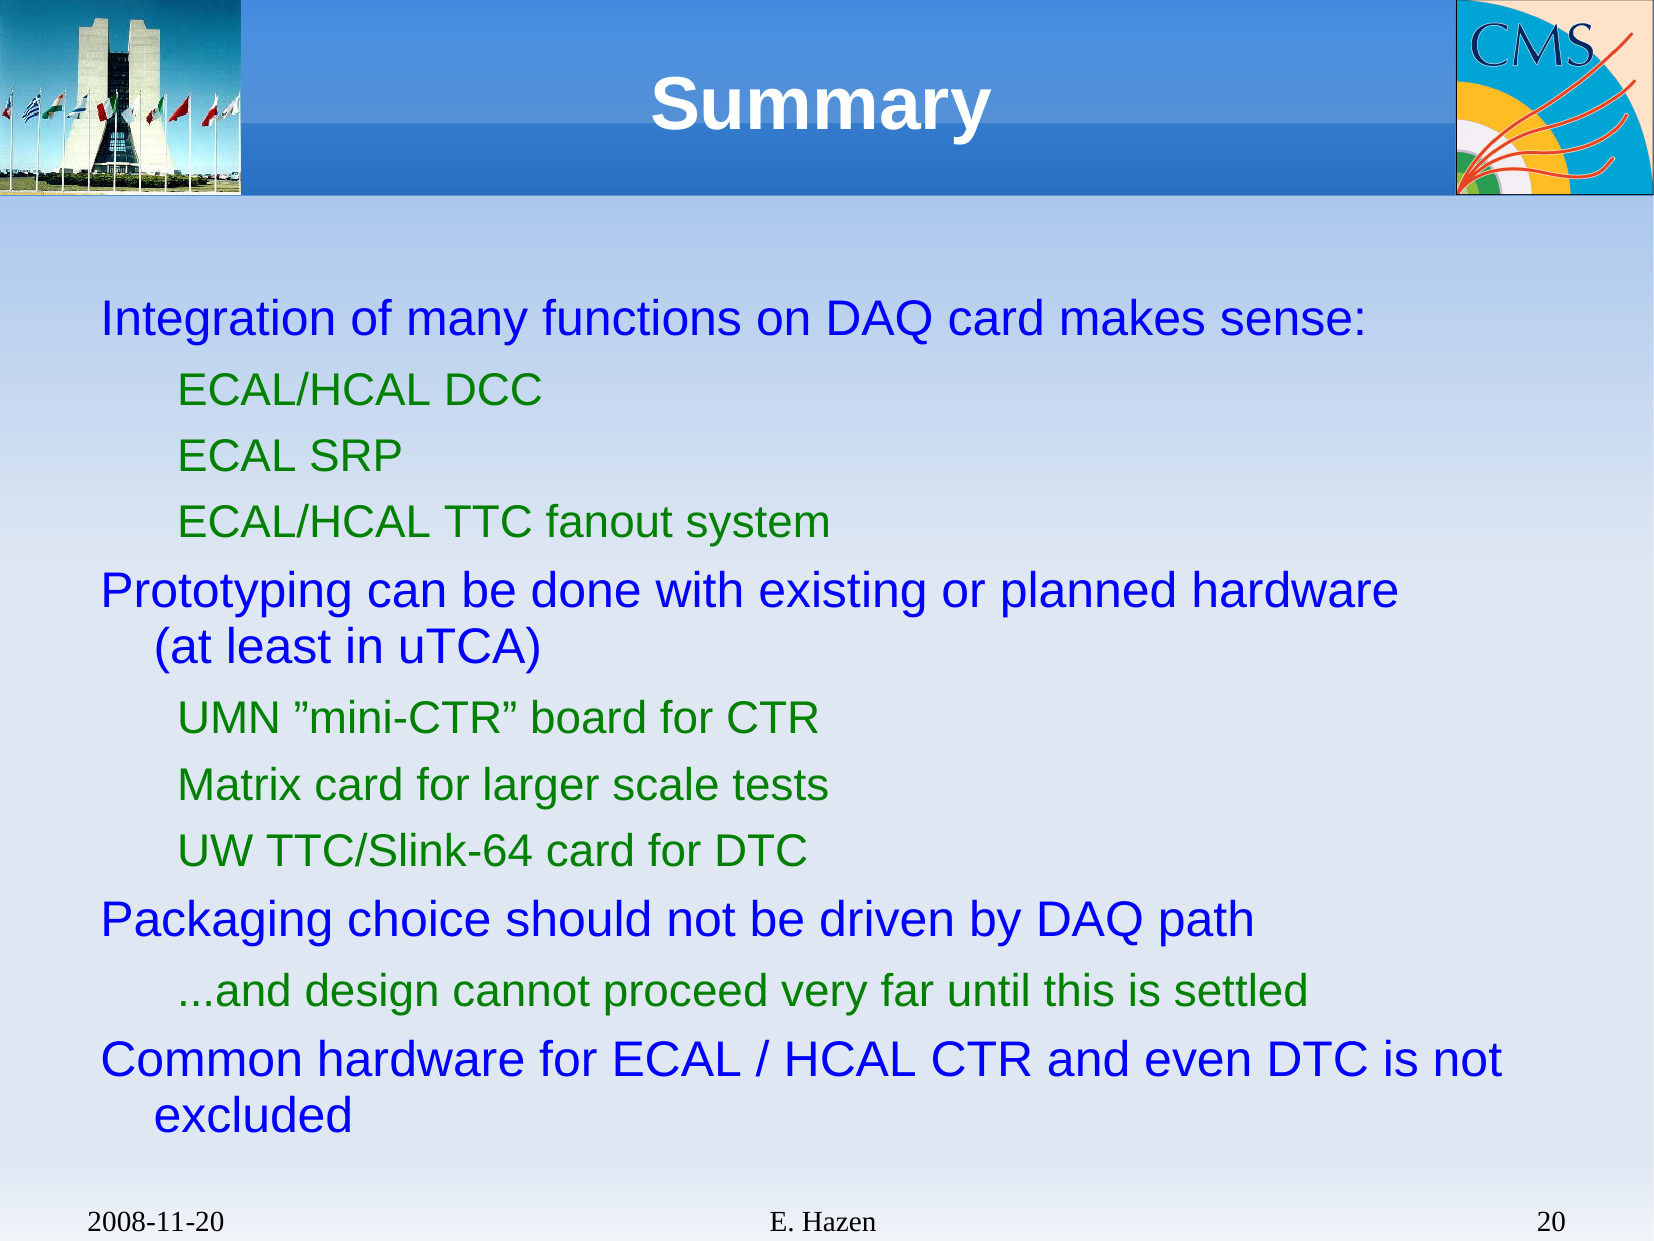

# Summary
Integration of many functions on DAQ card makes sense:
ECAL/HCAL DCC
ECAL SRP
ECAL/HCAL TTC fanout system
Prototyping can be done with existing or planned hardware
(at least in uTCA)
UMN ”mini-CTR” board for CTR
Matrix card for larger scale tests
UW TTC/Slink-64 card for DTC
Packaging choice should not be driven by DAQ path
...and design cannot proceed very far until this is settled
Common hardware for ECAL / HCAL CTR and even DTC is not excluded
2008-11-20
E. Hazen
20